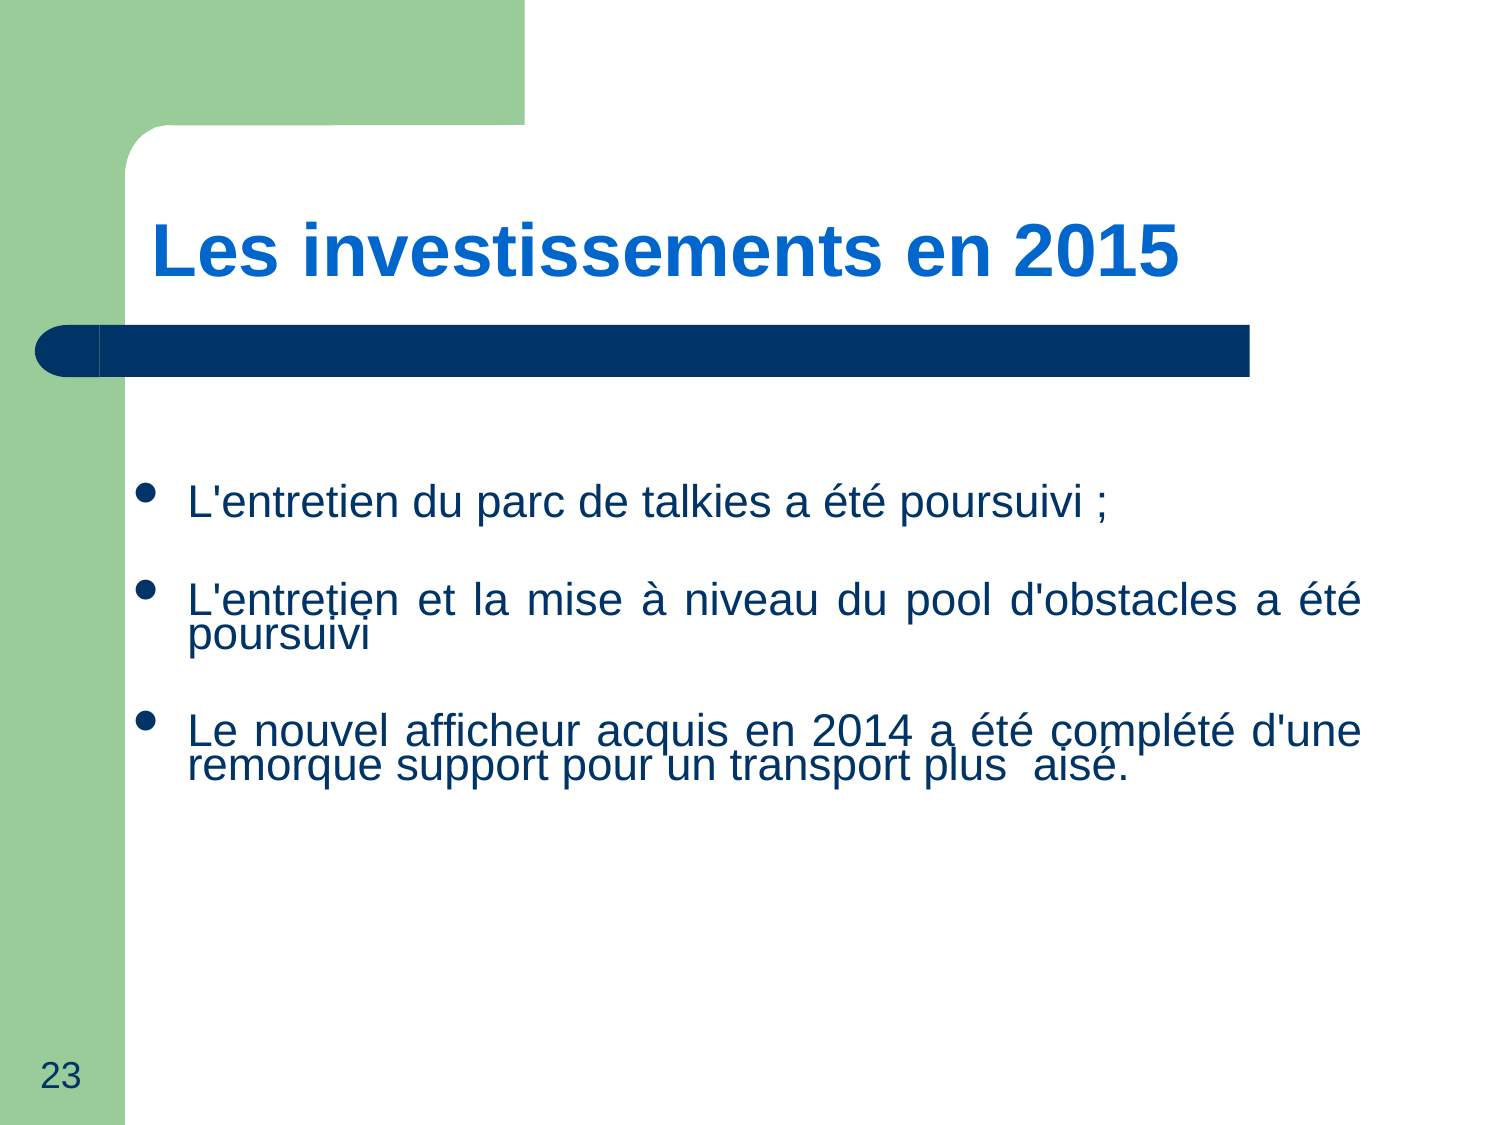

Les investissements en 2015
L'entretien du parc de talkies a été poursuivi ;
L'entretien et la mise à niveau du pool d'obstacles a été poursuivi
Le nouvel afficheur acquis en 2014 a été complété d'une remorque support pour un transport plus aisé.
#
23